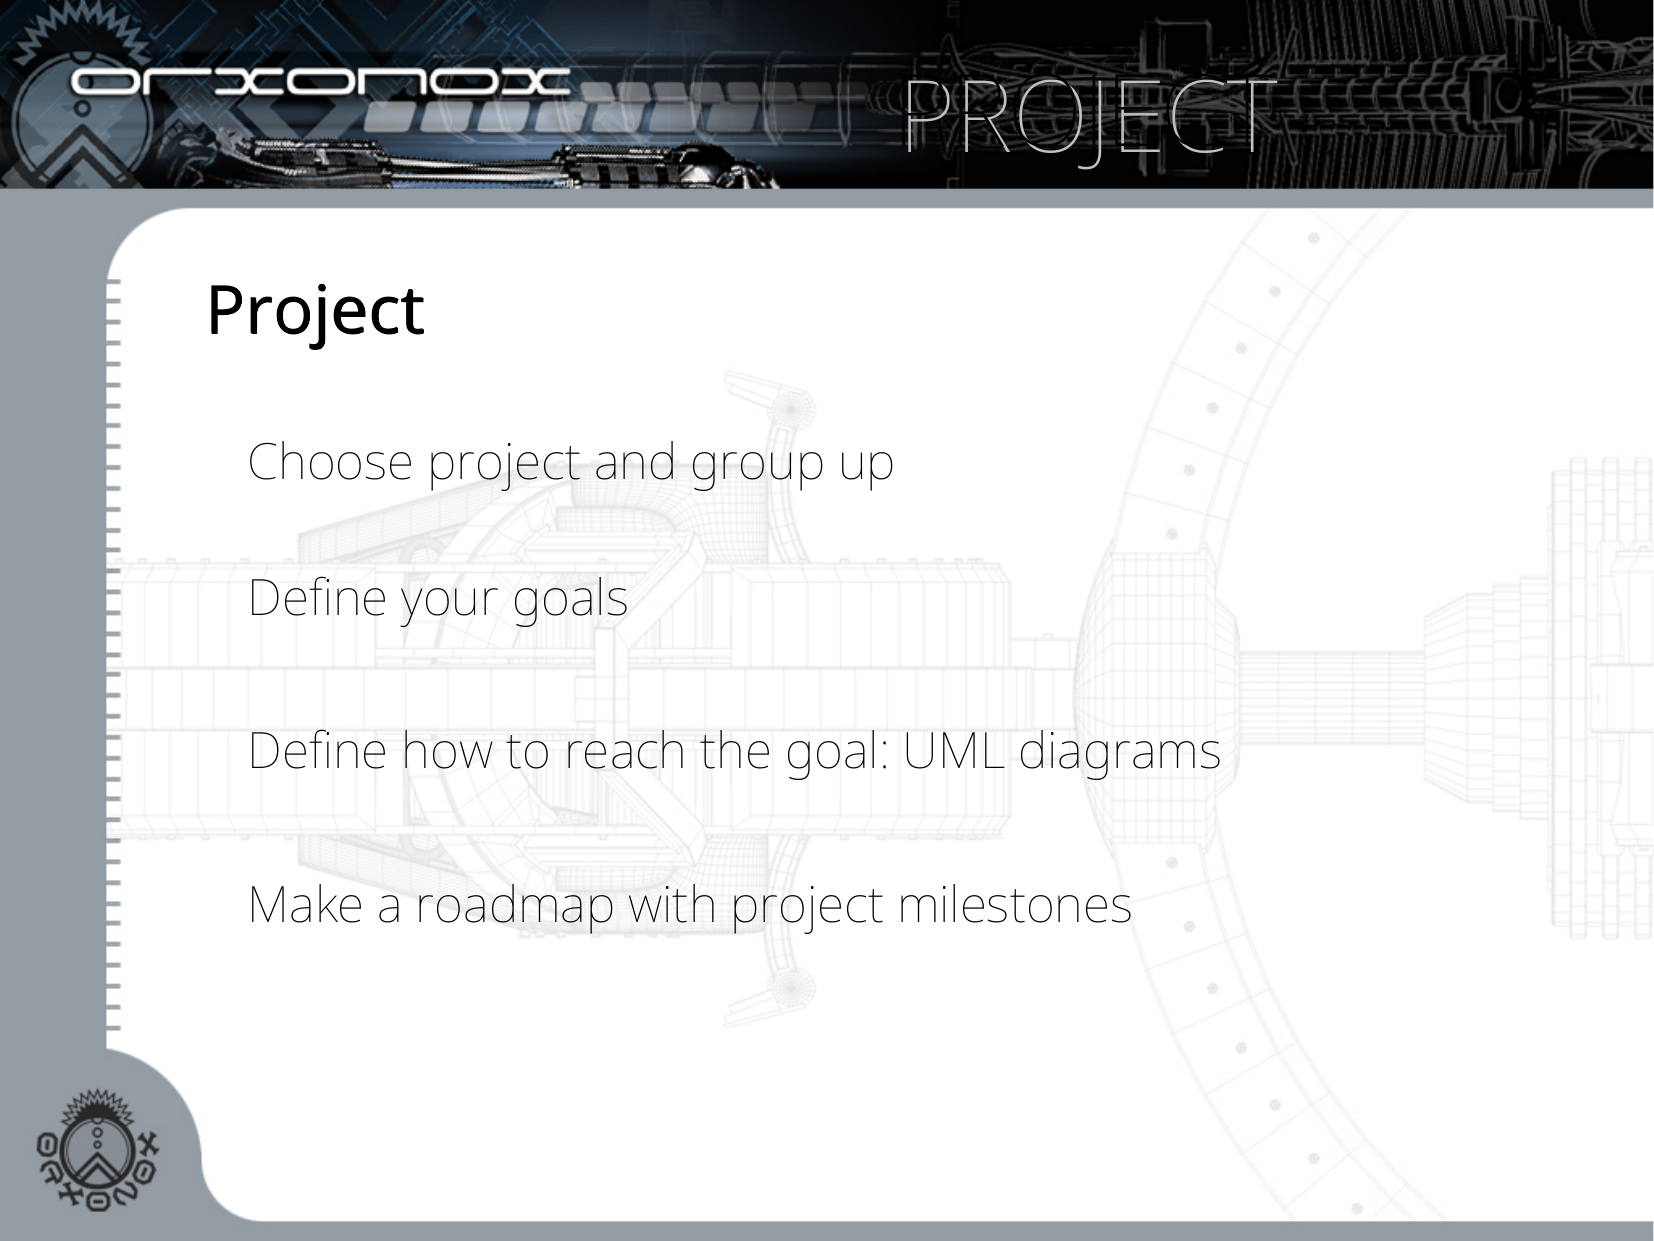

PROJECT
Project
Choose project and group up
Define your goals
Define how to reach the goal: UML diagrams
Make a roadmap with project milestones